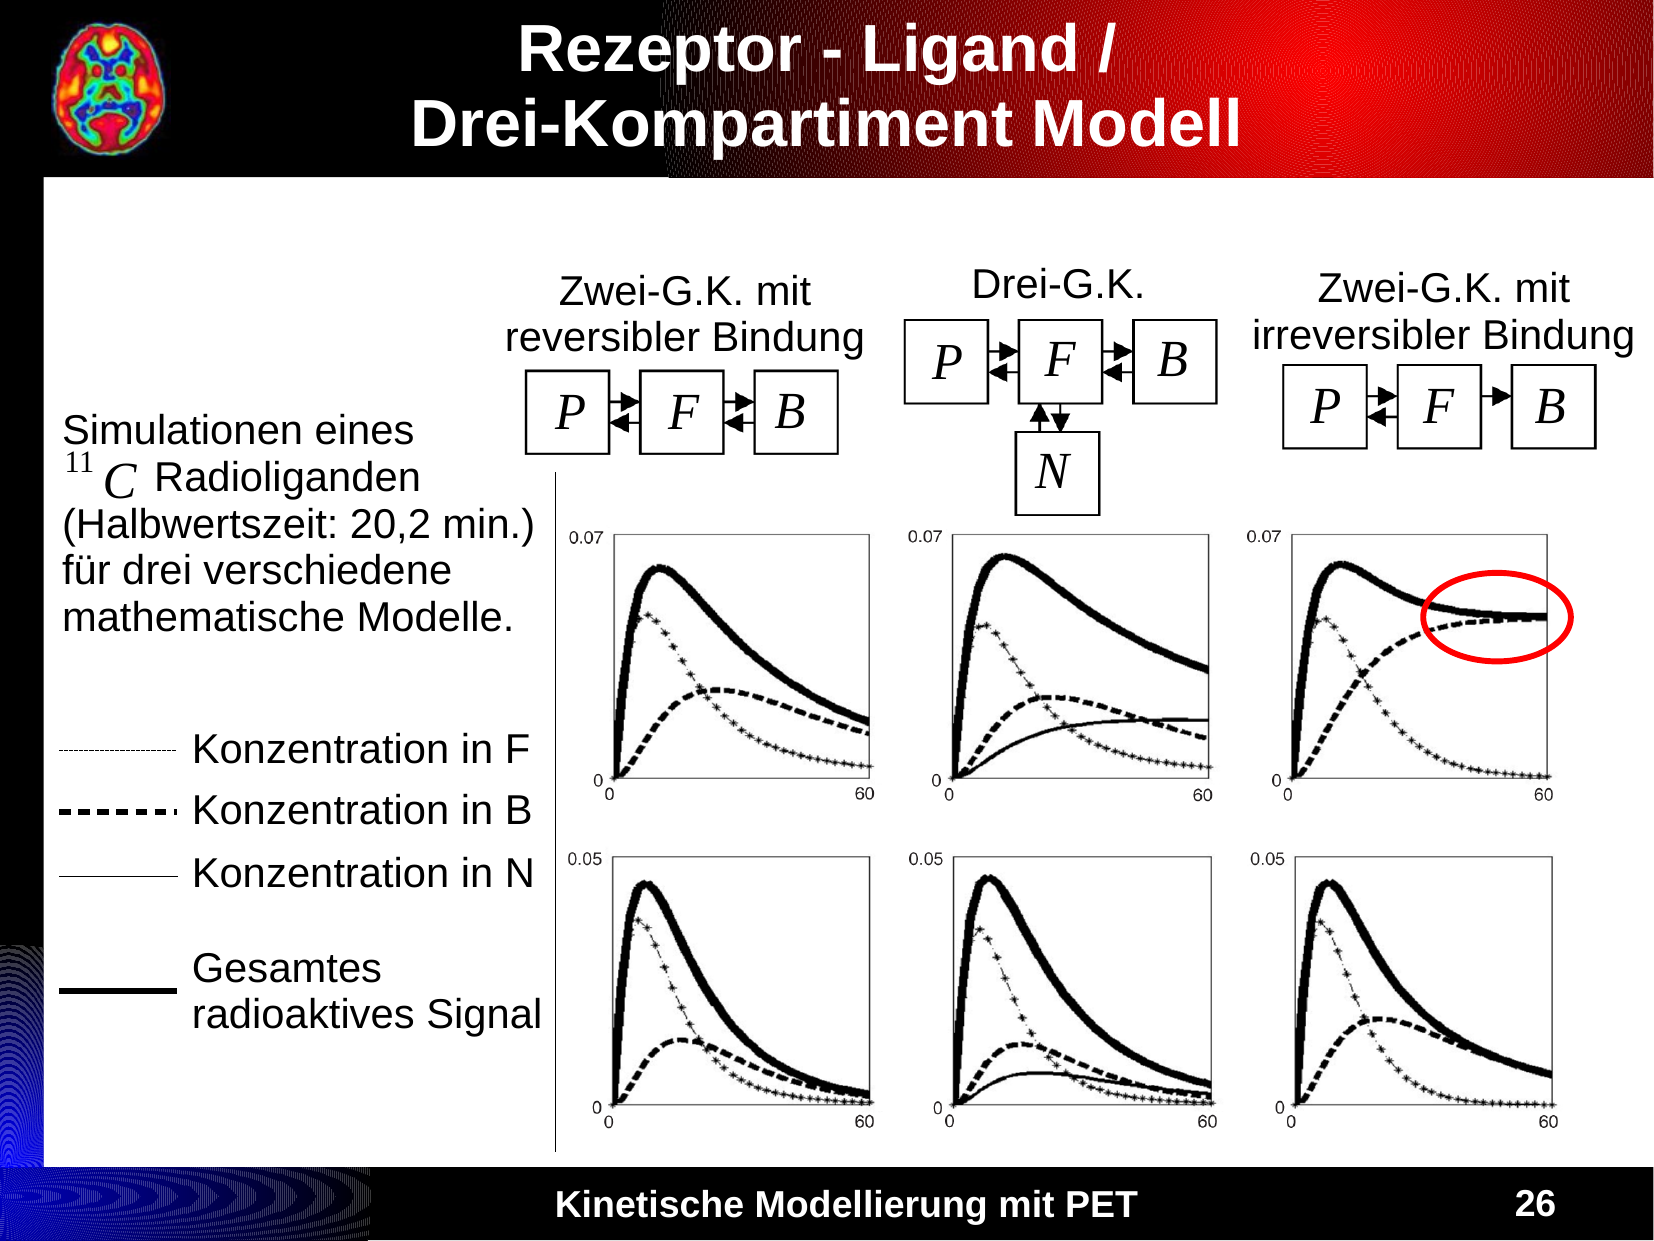

# Rezeptor - Ligand / Drei-Kompartiment Modell
Drei-G.K.
Zwei-G.K. mit irreversibler Bindung
Zwei-G.K. mit reversibler Bindung
Simulationen eines Radioliganden (Halbwertszeit: 20,2 min.) für drei verschiedene mathematische Modelle.
Konzentration in F
Konzentration in B
Konzentration in N
Gesamtes radioaktives Signal
Kinetische Modellierung mit PET